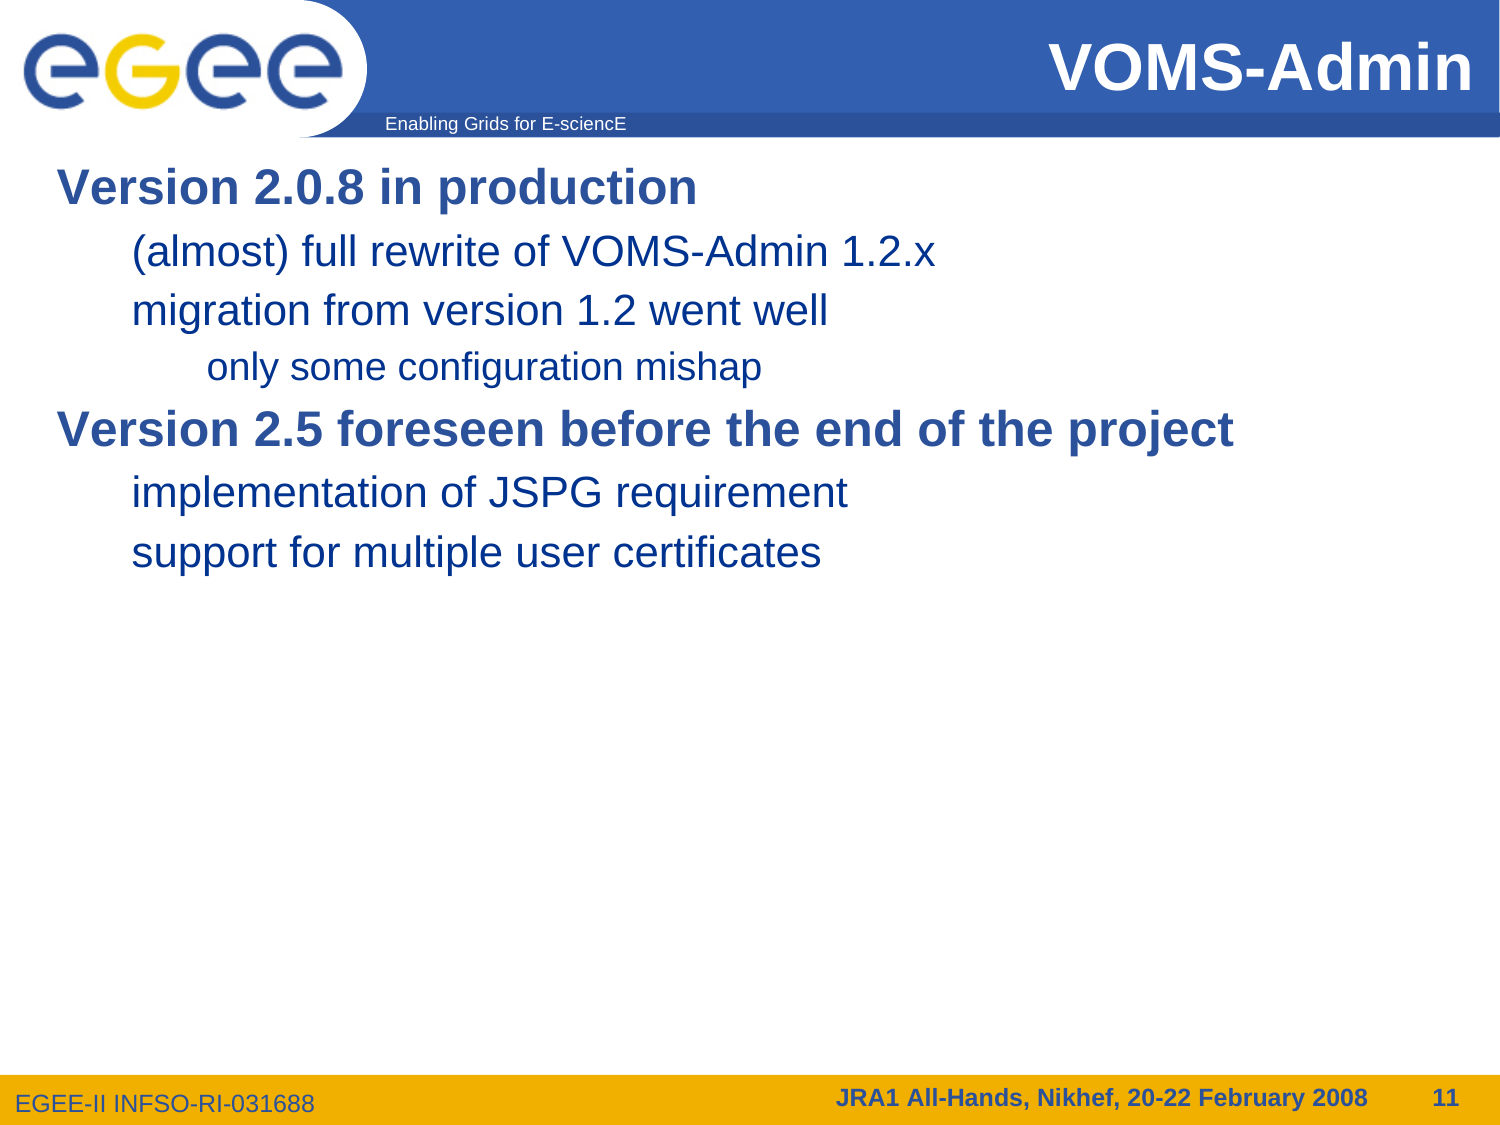

# VOMS-Admin
Version 2.0.8 in production
(almost) full rewrite of VOMS-Admin 1.2.x
migration from version 1.2 went well
only some configuration mishap
Version 2.5 foreseen before the end of the project
implementation of JSPG requirement
support for multiple user certificates
JRA1 All-Hands, Nikhef, 20-22 February 2008
11